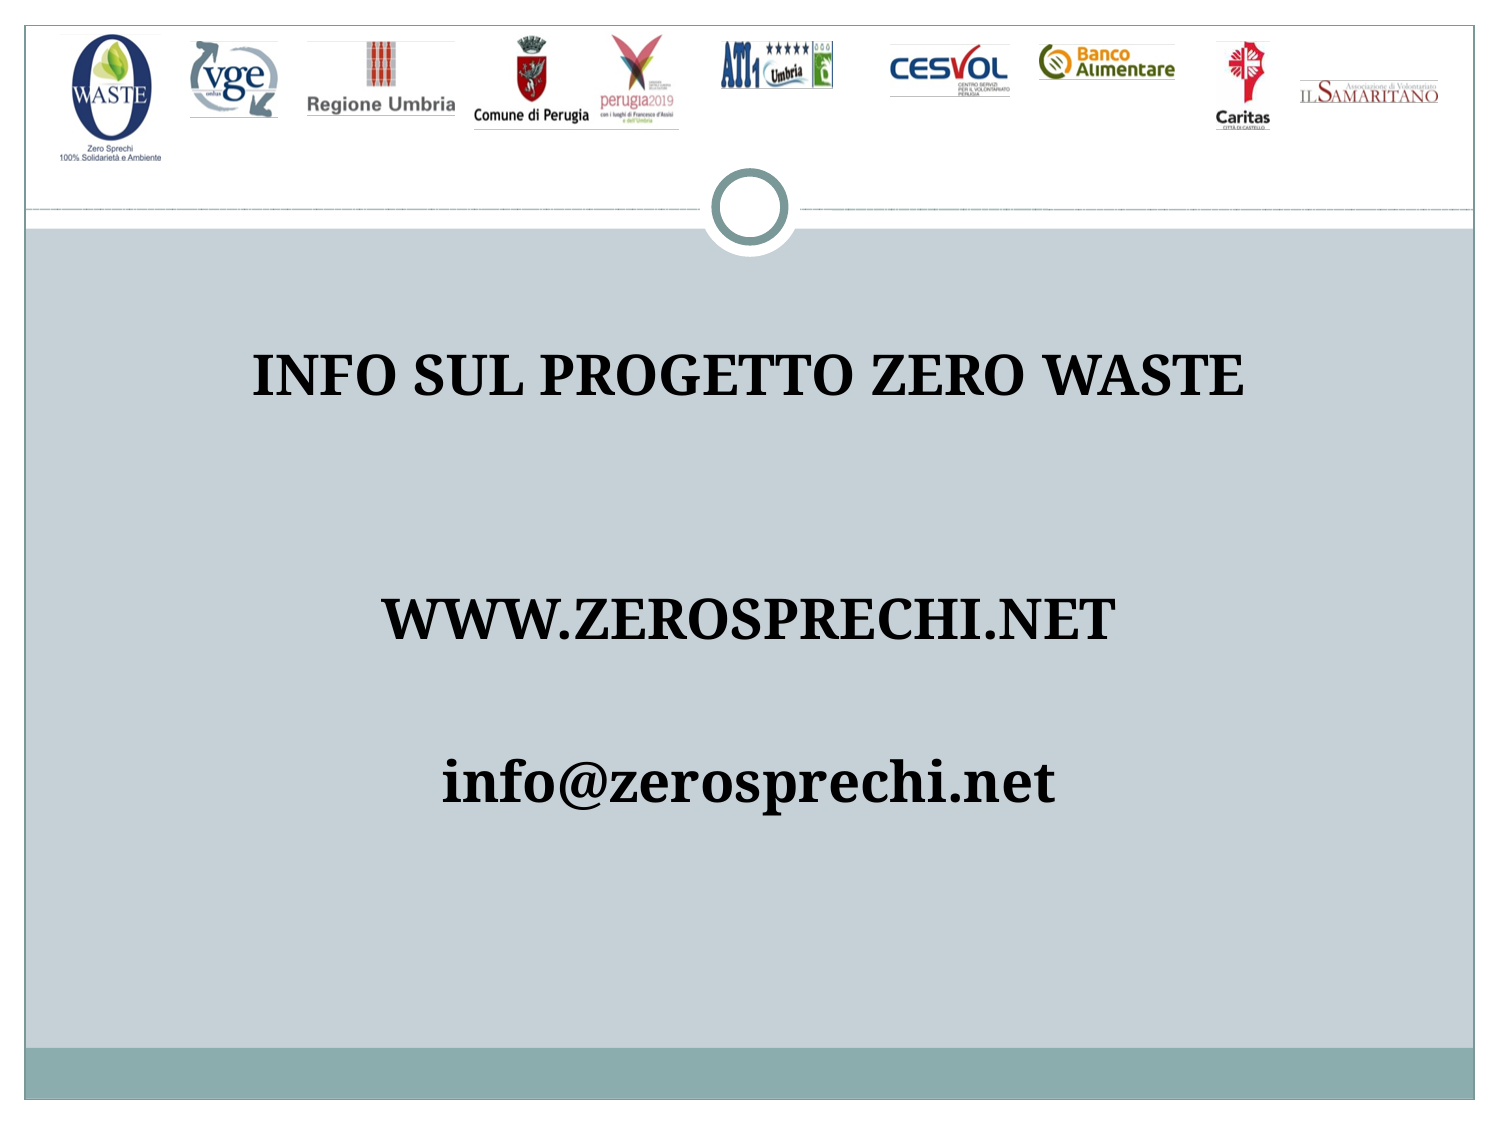

#
INFO SUL PROGETTO ZERO WASTE
WWW.ZEROSPRECHI.NET
info@zerosprechi.net